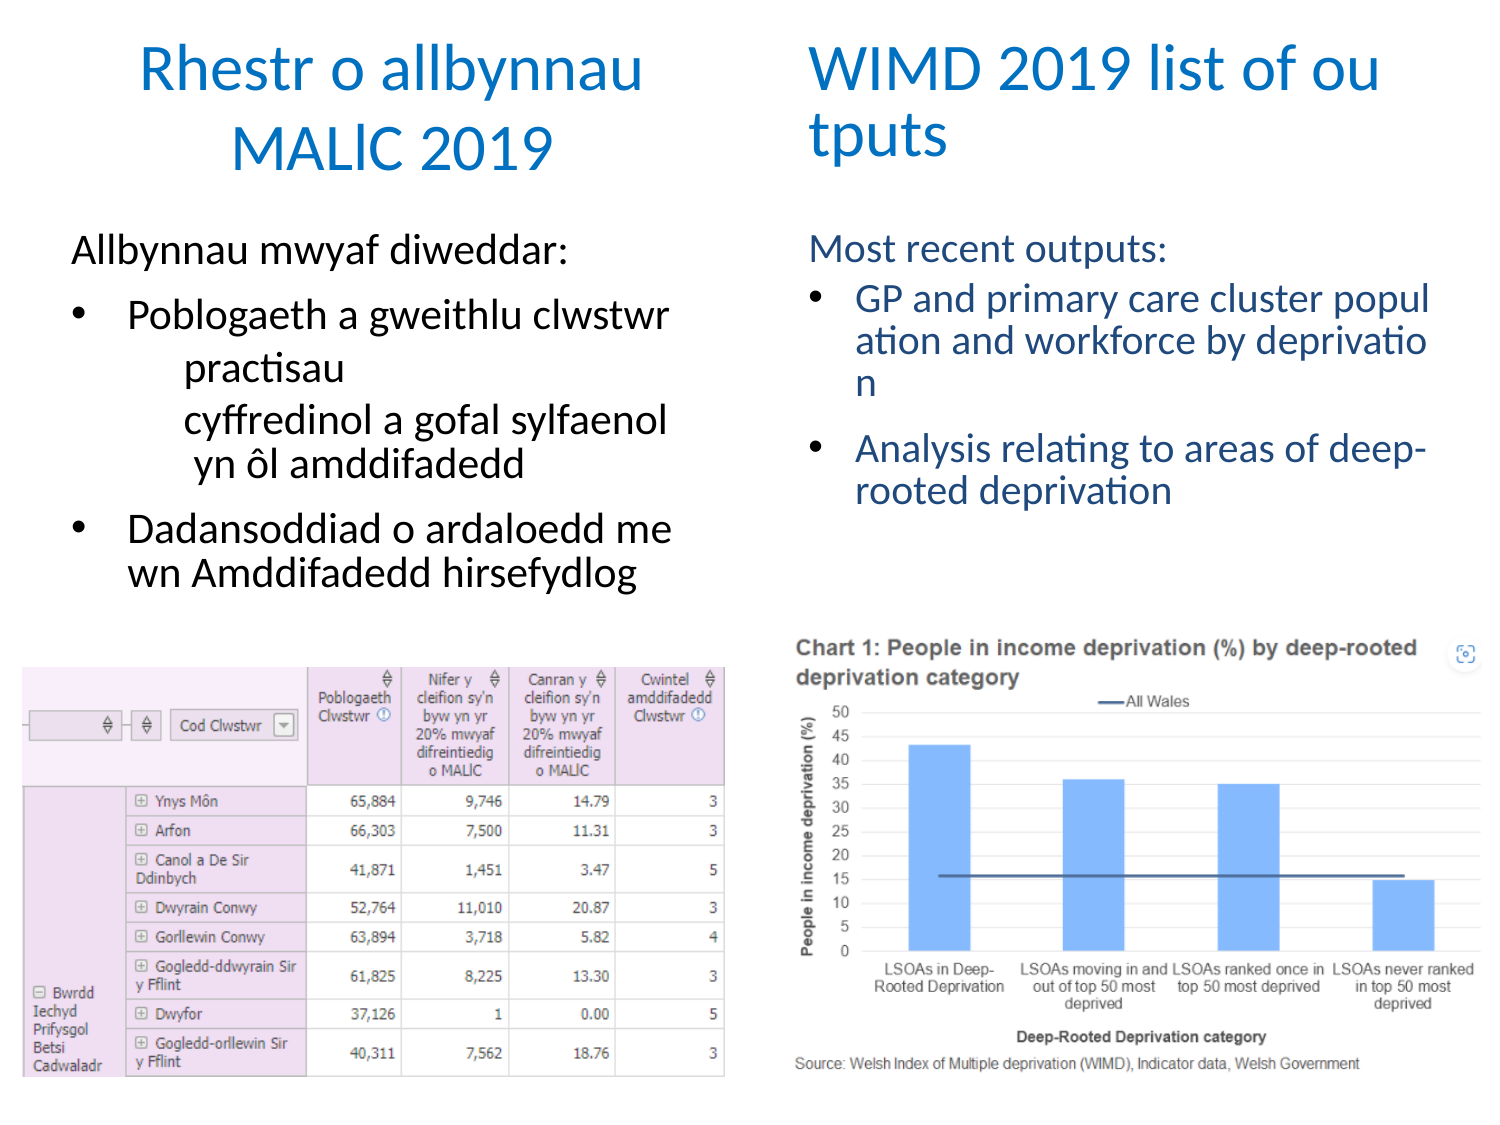

Rhestr o allbynnauMALlC 2019
WIMD 2019 list of outputs
# Allbynnau mwyaf diweddar:
Poblogaeth a gweithlu clwstwrpractisaucyffredinol a gofal sylfaenol yn ôl amddifadedd
Dadansoddiad o ardaloedd mewn Amddifadedd hirsefydlog
Most recent outputs:
GP and primary care cluster population and workforce by deprivation
Analysis relating to areas of deep-rooted deprivation